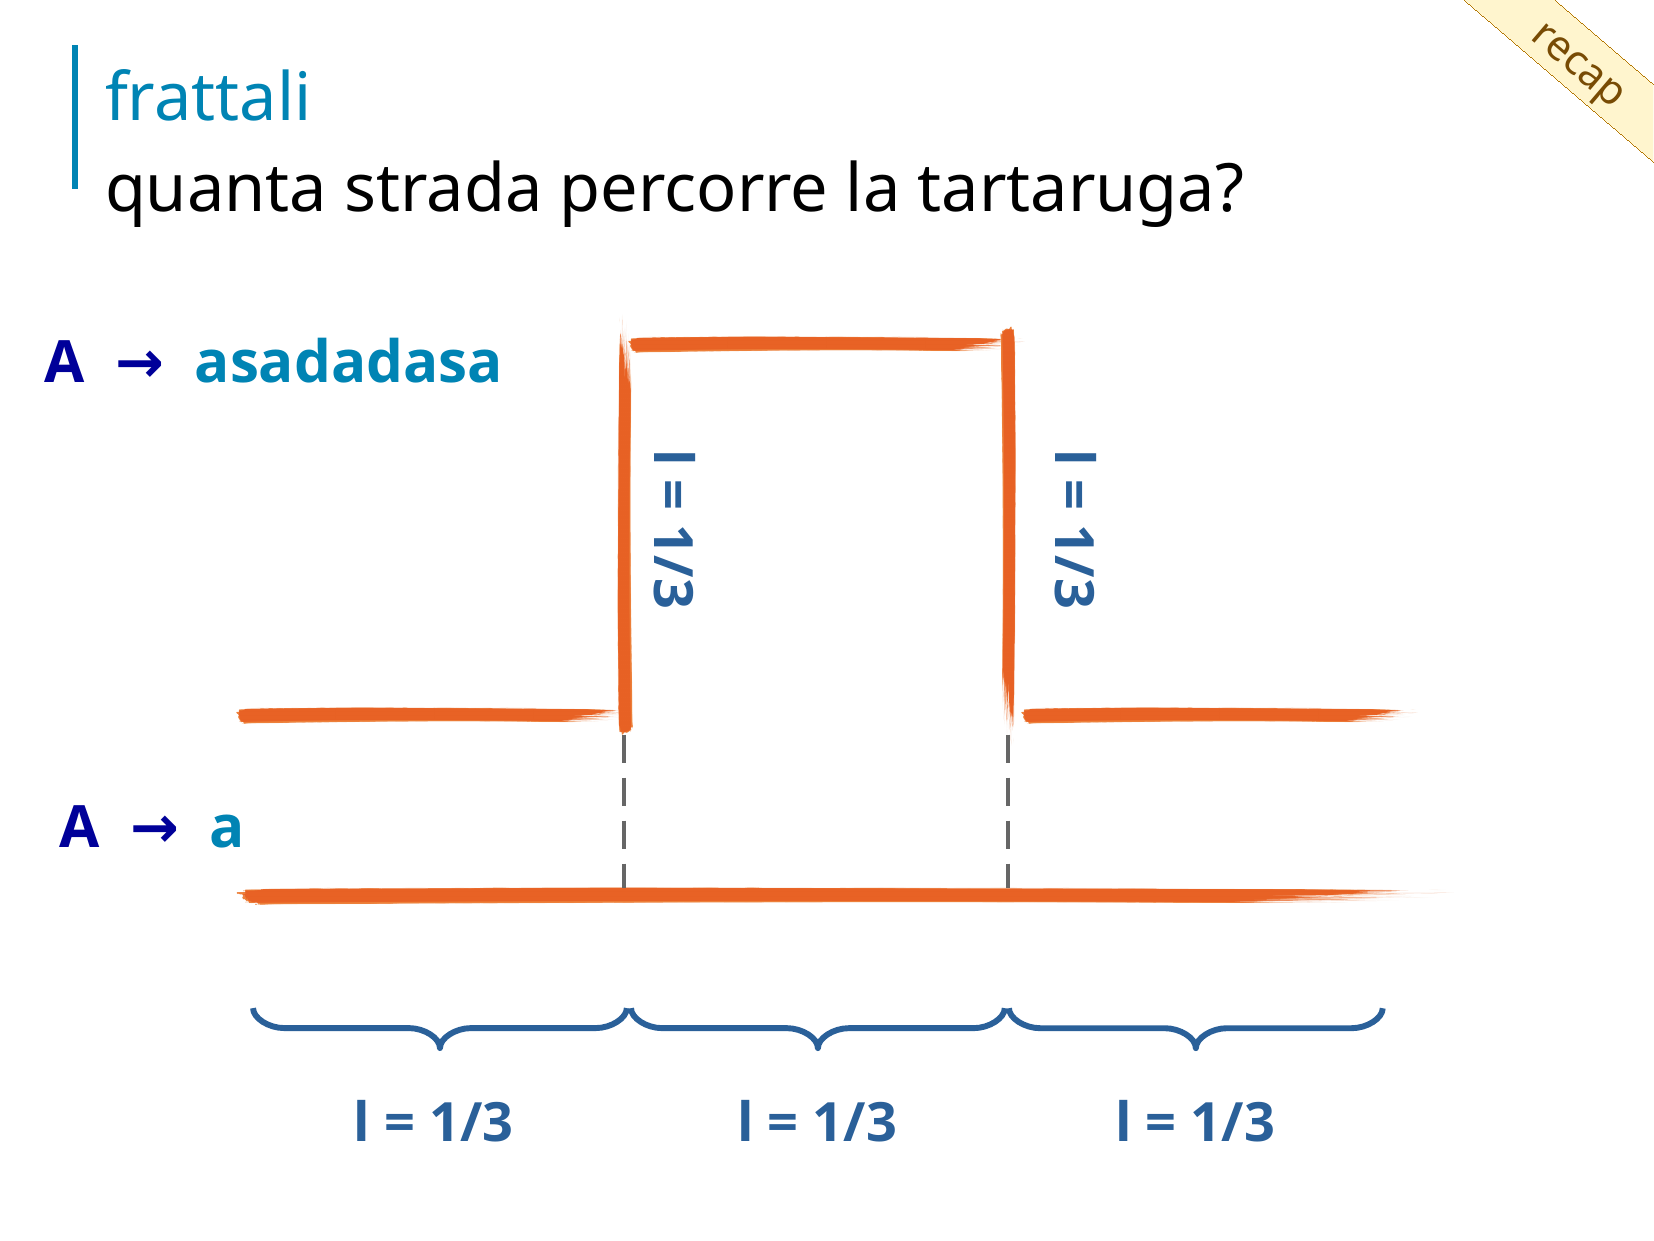

recap
# frattali quanta strada percorre la tartaruga?
A → asadadasa
l = 1/3
l = 1/3
A → a
l = 1/3
l = 1/3
l = 1/3